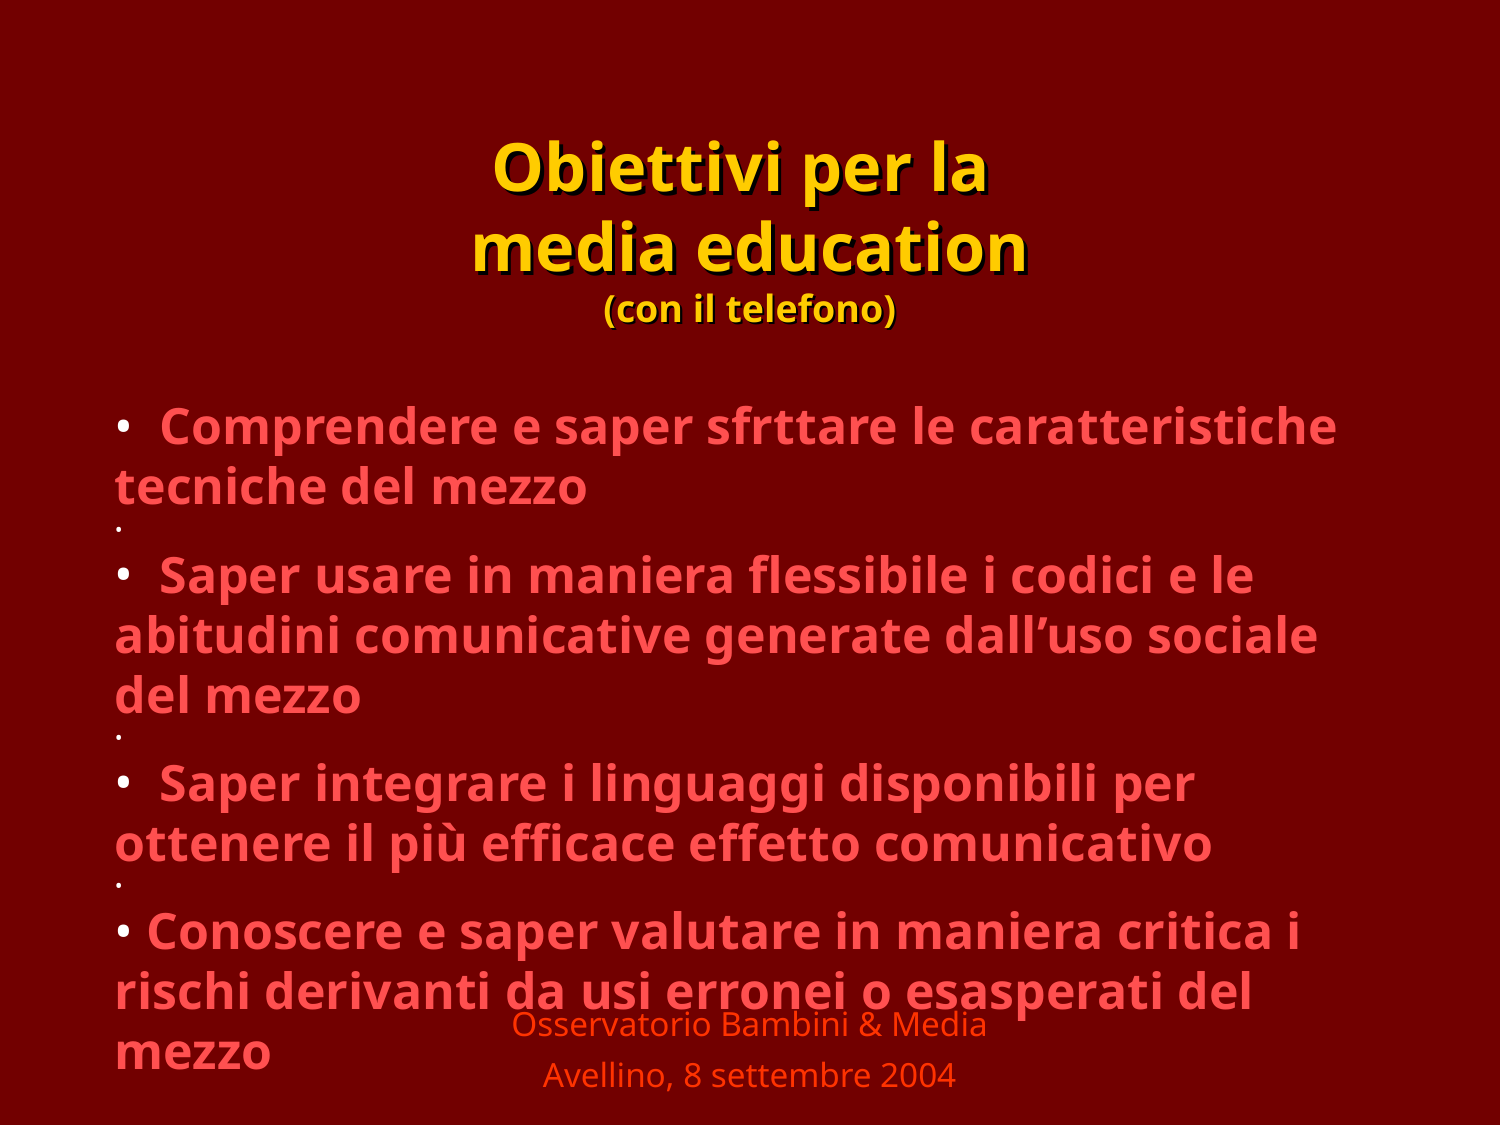

Obiettivi per la
media education
(con il telefono)
 Comprendere e saper sfrttare le caratteristiche tecniche del mezzo
 Saper usare in maniera flessibile i codici e le abitudini comunicative generate dall’uso sociale del mezzo
 Saper integrare i linguaggi disponibili per ottenere il più efficace effetto comunicativo
 Conoscere e saper valutare in maniera critica i rischi derivanti da usi erronei o esasperati del mezzo
Osservatorio Bambini & Media
Avellino, 8 settembre 2004